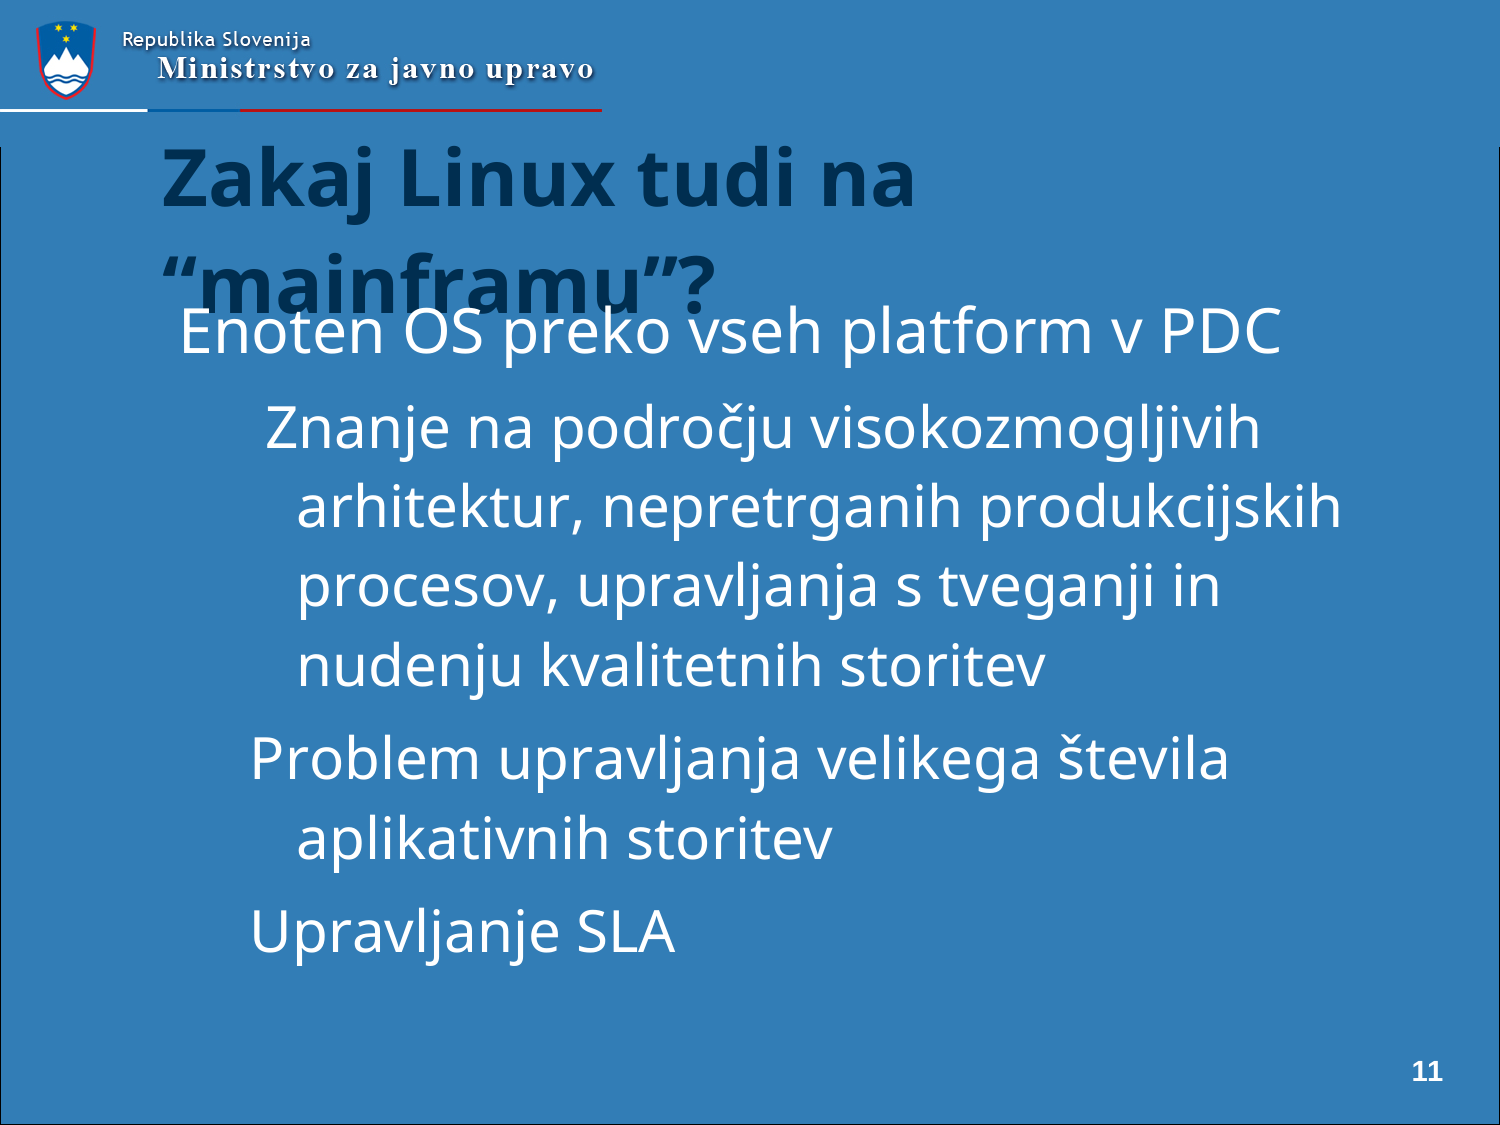

# Zakaj Linux tudi na “mainframu”?
 Enoten OS preko vseh platform v PDC
 Znanje na področju visokozmogljivih arhitektur, nepretrganih produkcijskih procesov, upravljanja s tveganji in nudenju kvalitetnih storitev
Problem upravljanja velikega števila aplikativnih storitev
Upravljanje SLA
11